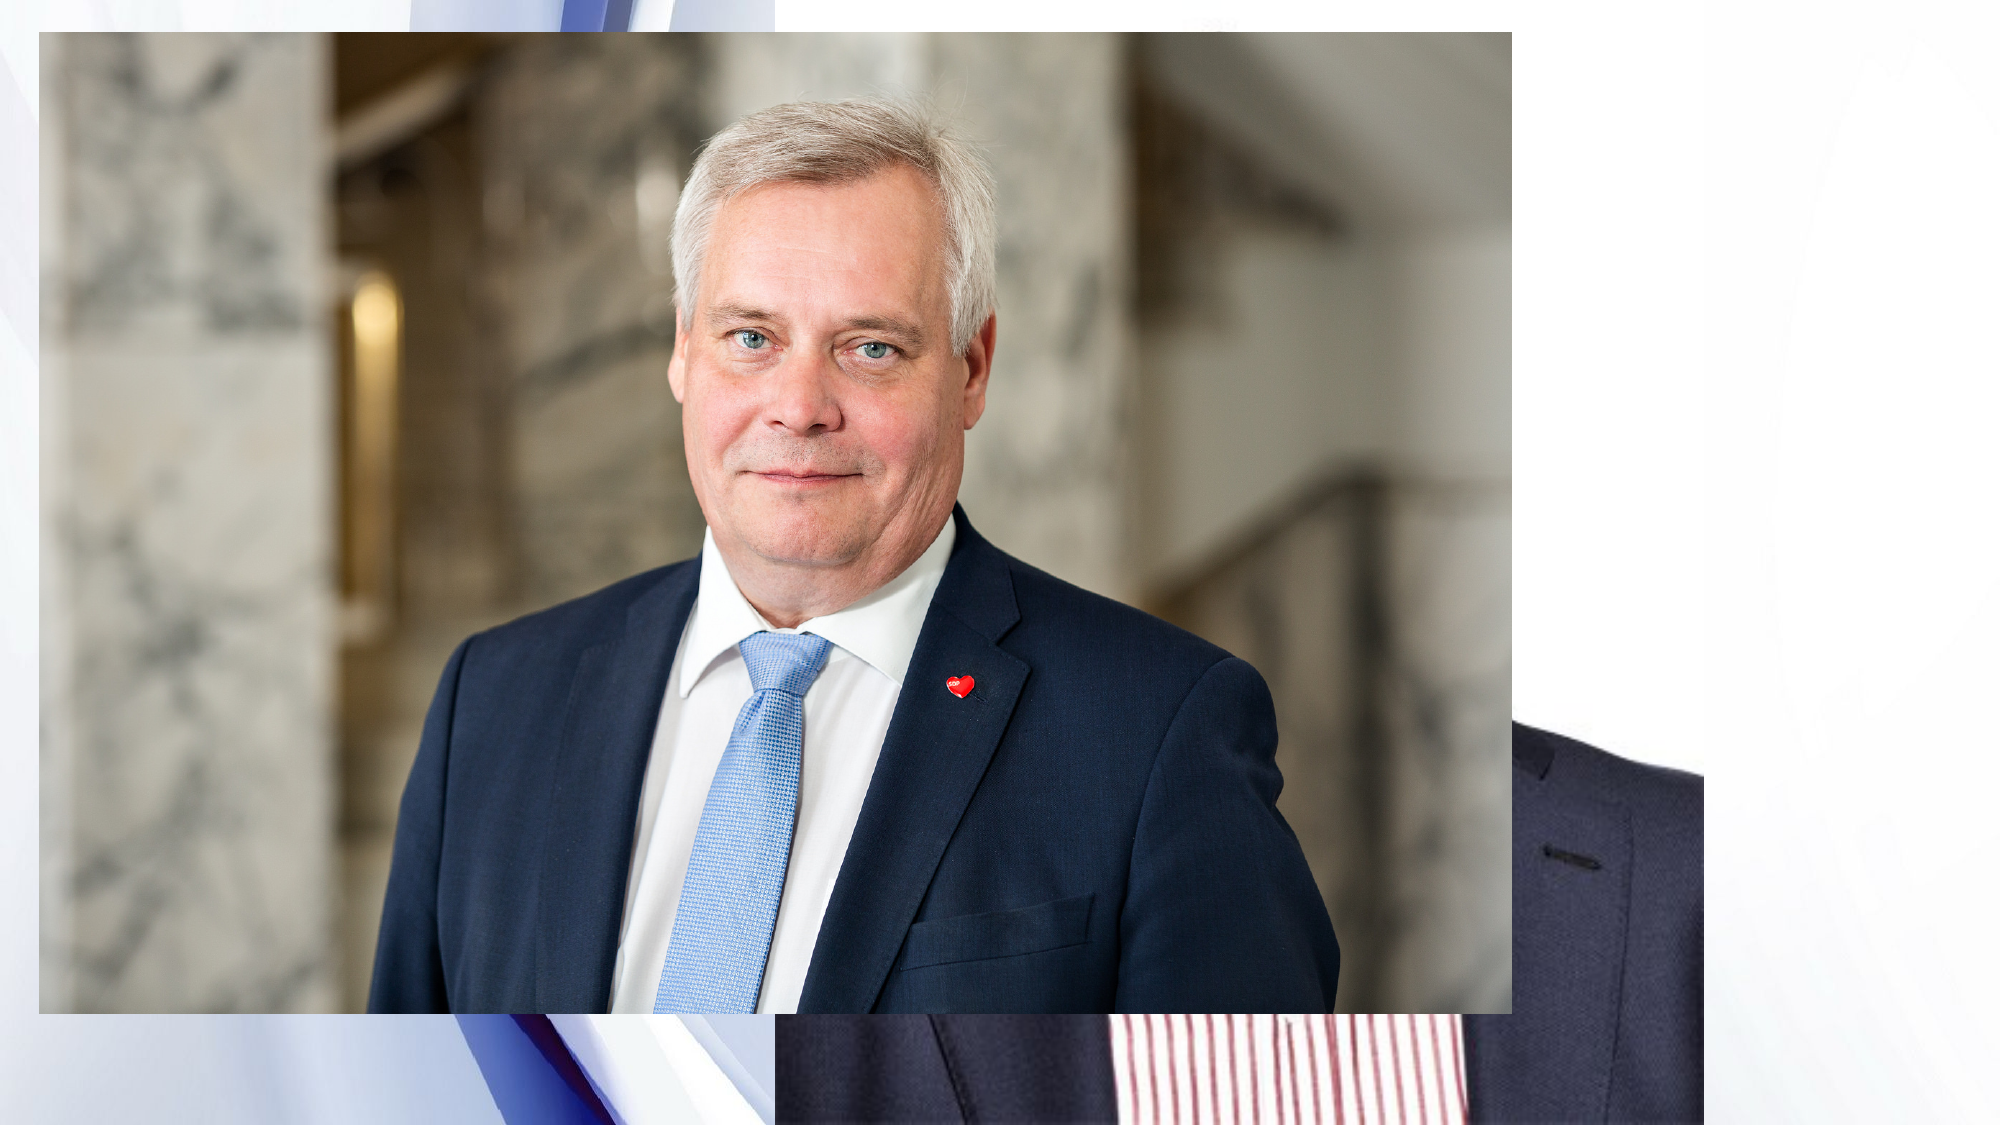

# Politický systém
prezident (suomen tasavallan presidentti): Sauli Niinistö
premiér (pääministeri): Antti Rinne
strany v parlamentu (eduskunta):
Národní koaliční strana (Kokoomus)
Strana středu (Suomen Keskusta)
Sociální demokraté (Suomen Sosialidemokraattinen Puolue)
Svaz levice (Vasemmistoliitto)
Zelený svaz (Vihreä liitto)
Křesťanští demokraté (Kristillisdemokraatit), Švédská lidová strana (Svenska folkpartiet), Praví Finové (Perussuomalaiset)